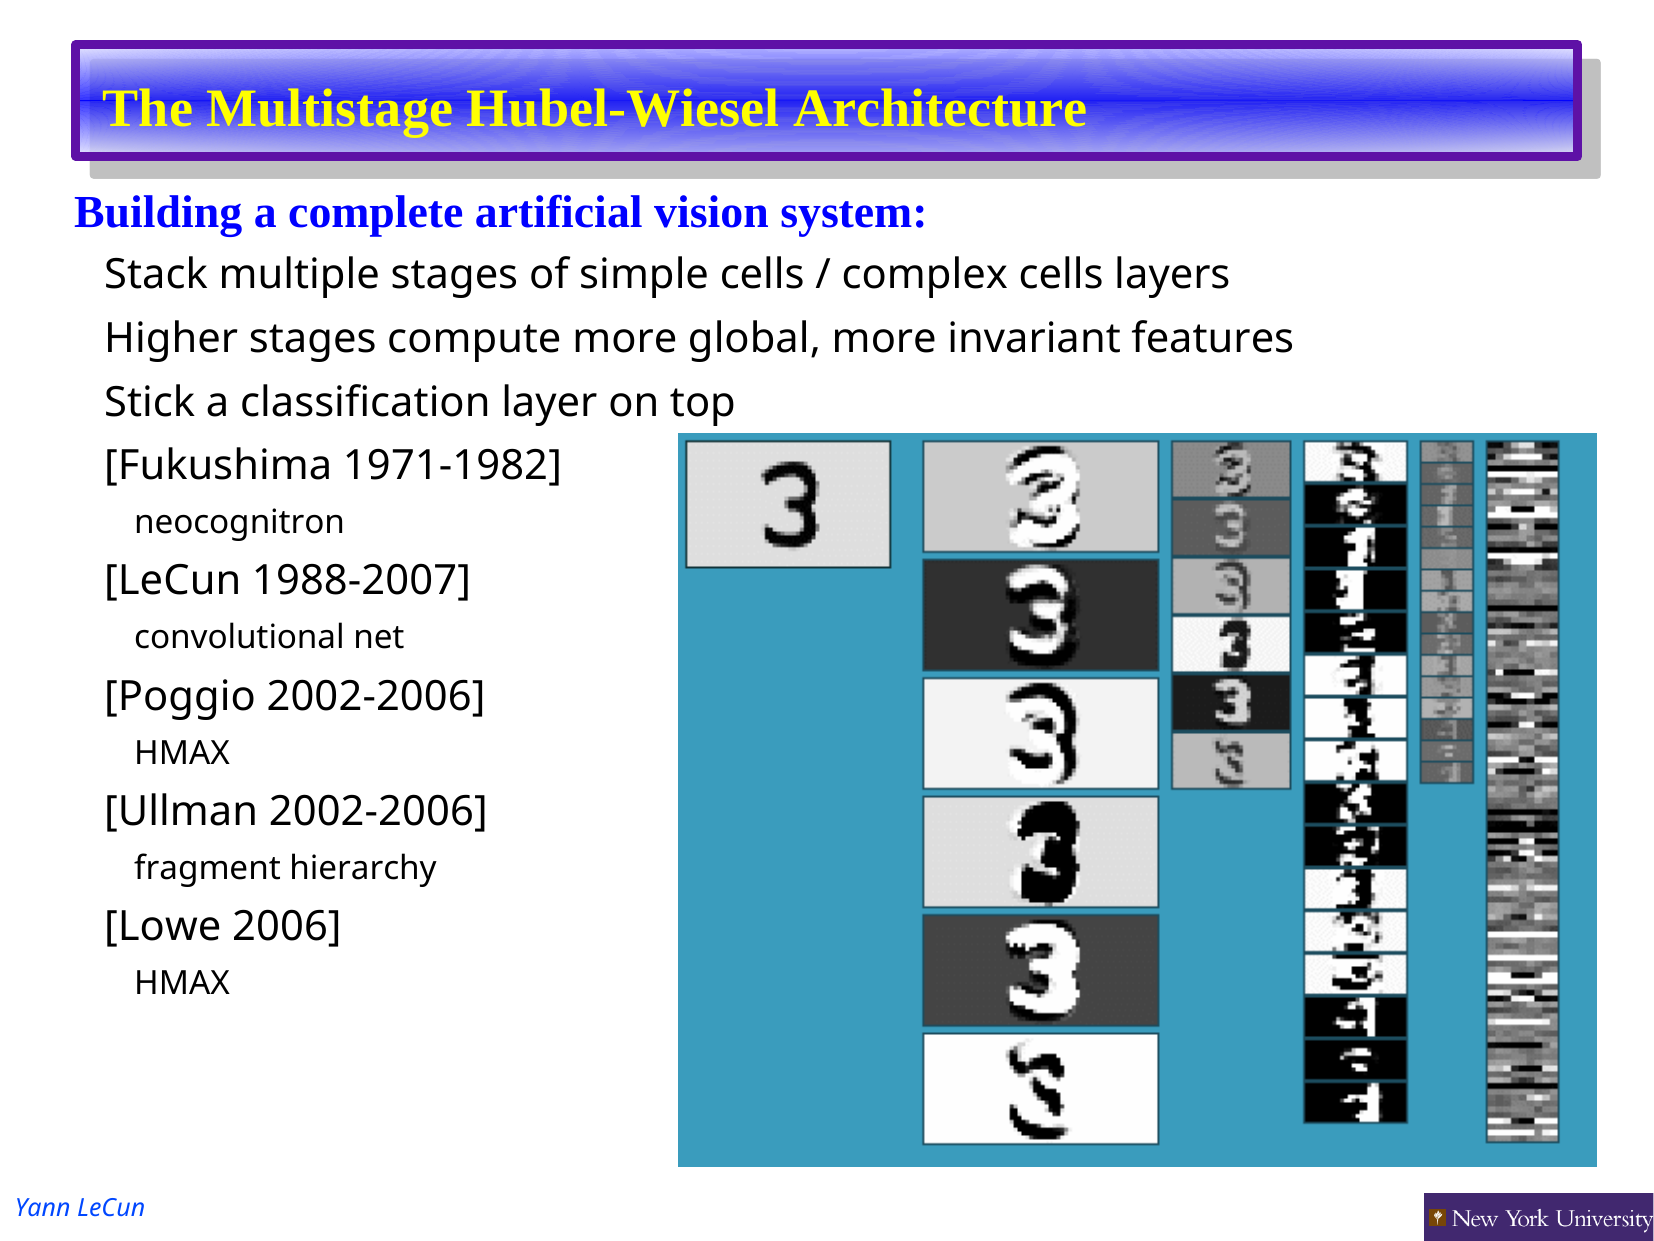

# The Multistage Hubel-Wiesel Architecture
Building a complete artificial vision system:
Stack multiple stages of simple cells / complex cells layers
Higher stages compute more global, more invariant features
Stick a classification layer on top
[Fukushima 1971-1982]
neocognitron
[LeCun 1988-2007]
convolutional net
[Poggio 2002-2006]
HMAX
[Ullman 2002-2006]
fragment hierarchy
[Lowe 2006]
HMAX